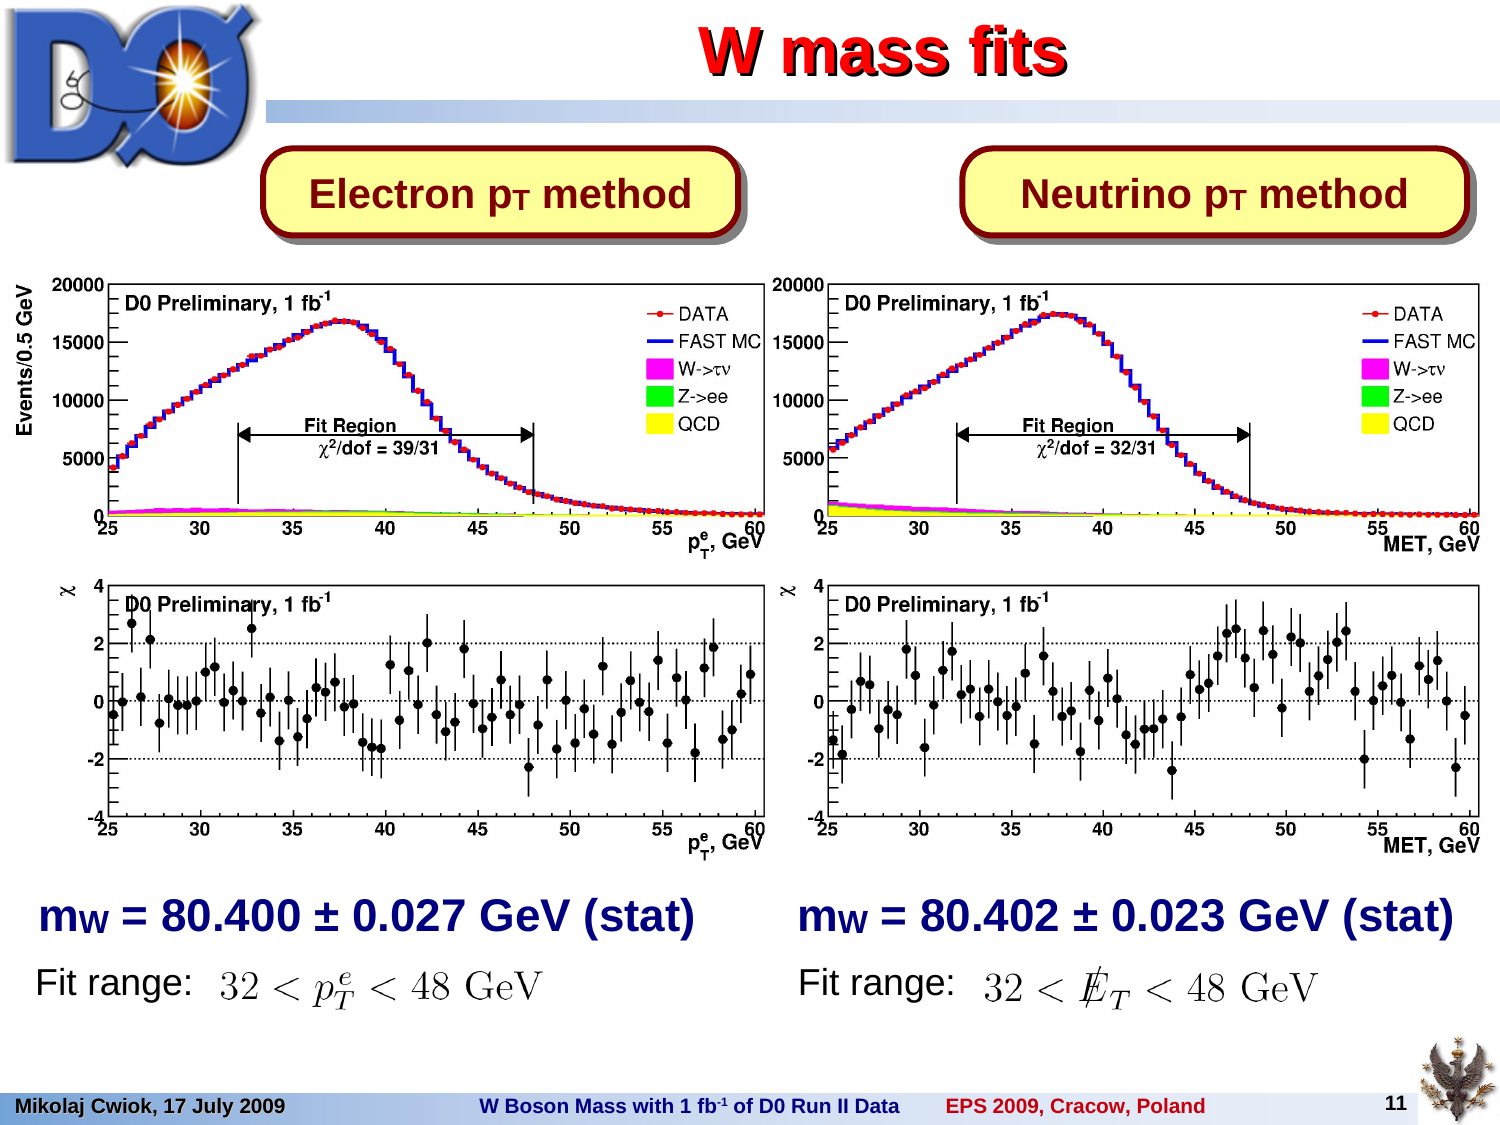

# W mass fits
Electron pT method
Neutrino pT method
mW = 80.400 ± 0.027 GeV (stat)		 mW = 80.402 ± 0.023 GeV (stat)
Fit range:								 Fit range:
11